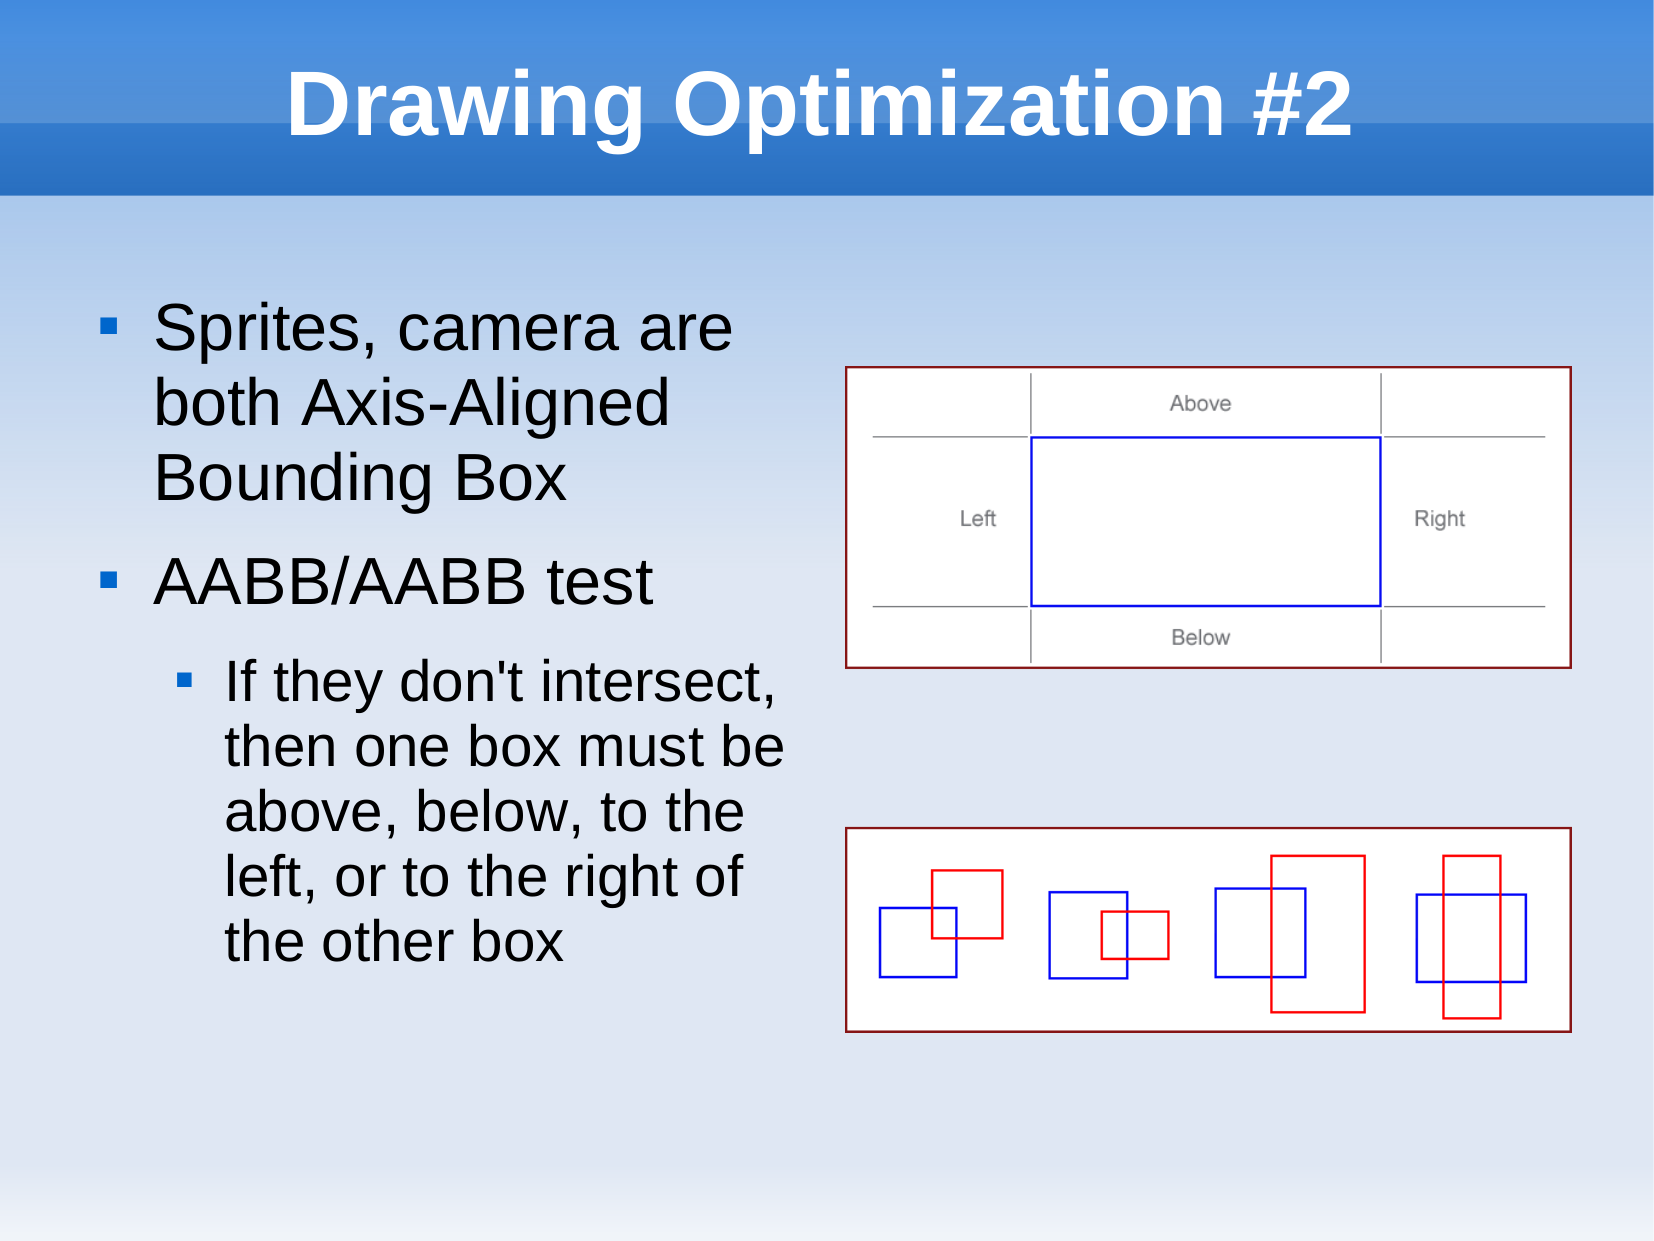

# Drawing Optimization #2
Sprites, camera are both Axis-Aligned Bounding Box
AABB/AABB test
If they don't intersect, then one box must be above, below, to the left, or to the right of the other box